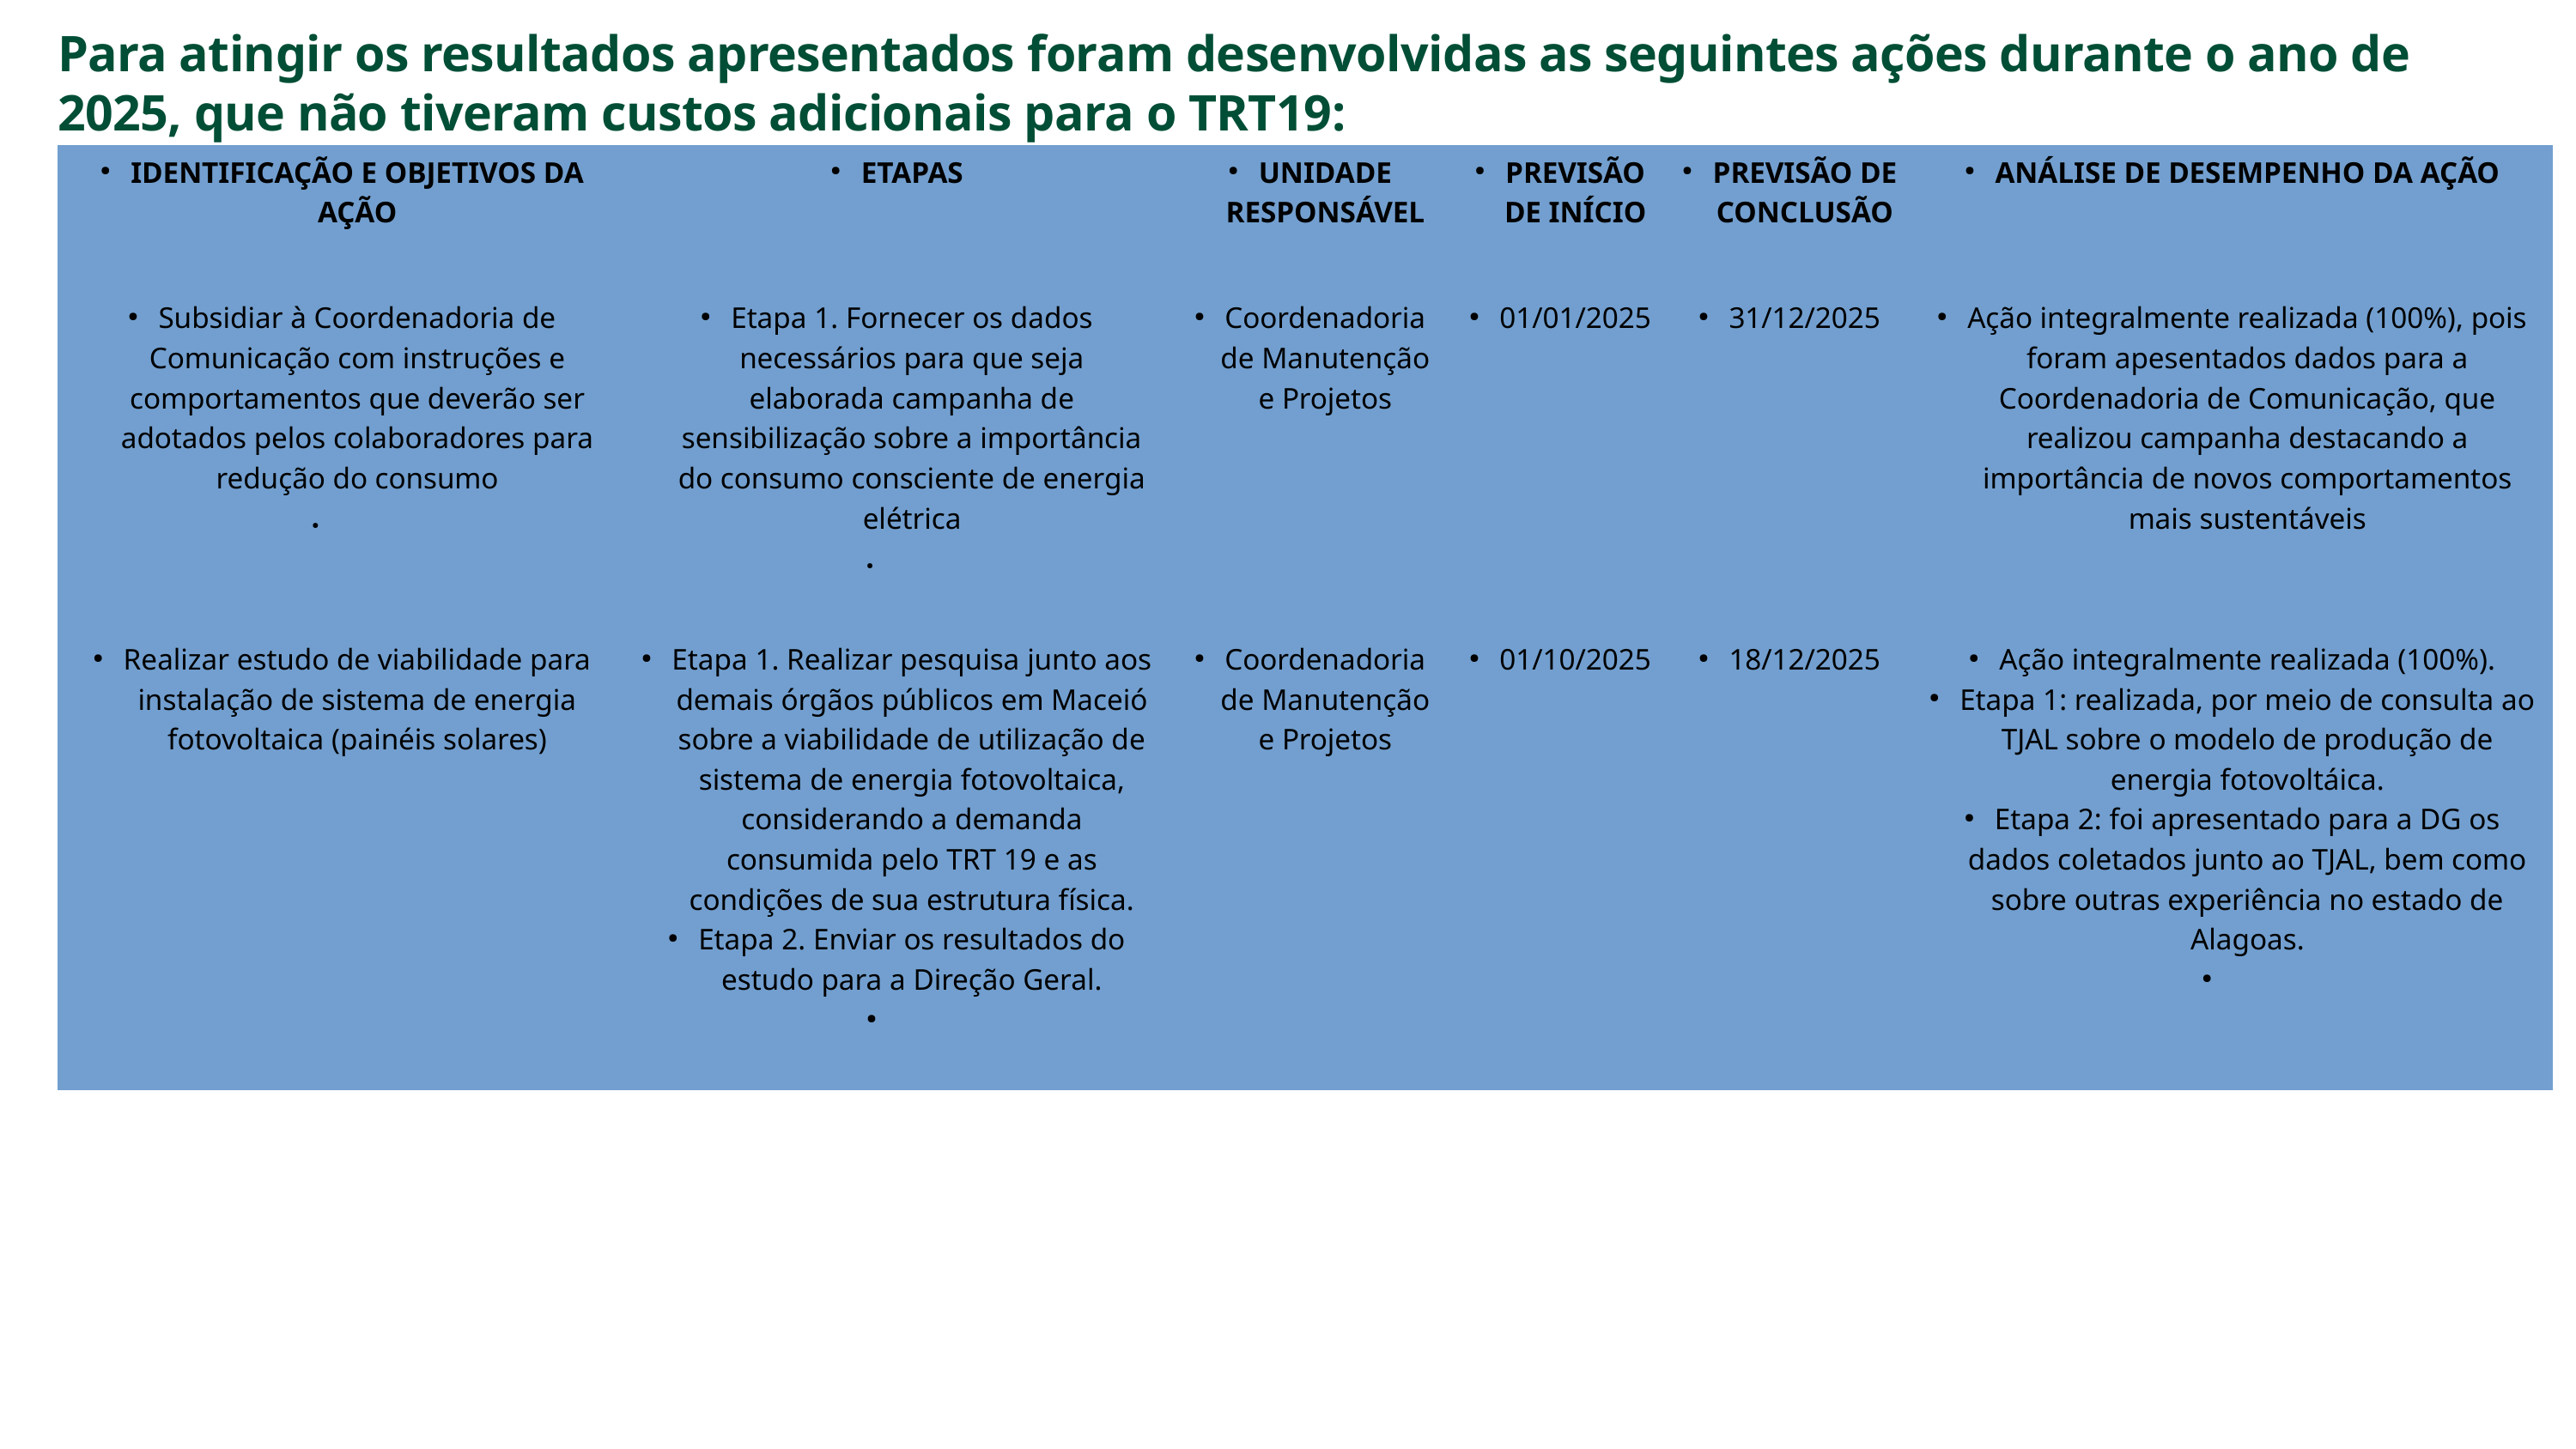

Para atingir os resultados apresentados foram desenvolvidas as seguintes ações durante o ano de 2025, que não tiveram custos adicionais para o TRT19:
| IDENTIFICAÇÃO E OBJETIVOS DA AÇÃO | ETAPAS | UNIDADE RESPONSÁVEL | PREVISÃO DE INÍCIO | PREVISÃO DE CONCLUSÃO | ANÁLISE DE DESEMPENHO DA AÇÃO |
| --- | --- | --- | --- | --- | --- |
| Subsidiar à Coordenadoria de Comunicação com instruções e comportamentos que deverão ser adotados pelos colaboradores para redução do consumo | Etapa 1. Fornecer os dados necessários para que seja elaborada campanha de sensibilização sobre a importância do consumo consciente de energia elétrica | Coordenadoria de Manutenção e Projetos | 01/01/2025 | 31/12/2025 | Ação integralmente realizada (100%), pois foram apesentados dados para a Coordenadoria de Comunicação, que realizou campanha destacando a importância de novos comportamentos mais sustentáveis |
| Realizar estudo de viabilidade para instalação de sistema de energia fotovoltaica (painéis solares) | Etapa 1. Realizar pesquisa junto aos demais órgãos públicos em Maceió sobre a viabilidade de utilização de sistema de energia fotovoltaica, considerando a demanda consumida pelo TRT 19 e as condições de sua estrutura física. Etapa 2. Enviar os resultados do estudo para a Direção Geral. | Coordenadoria de Manutenção e Projetos | 01/10/2025 | 18/12/2025 | Ação integralmente realizada (100%). Etapa 1: realizada, por meio de consulta ao TJAL sobre o modelo de produção de energia fotovoltáica. Etapa 2: foi apresentado para a DG os dados coletados junto ao TJAL, bem como sobre outras experiência no estado de Alagoas. |